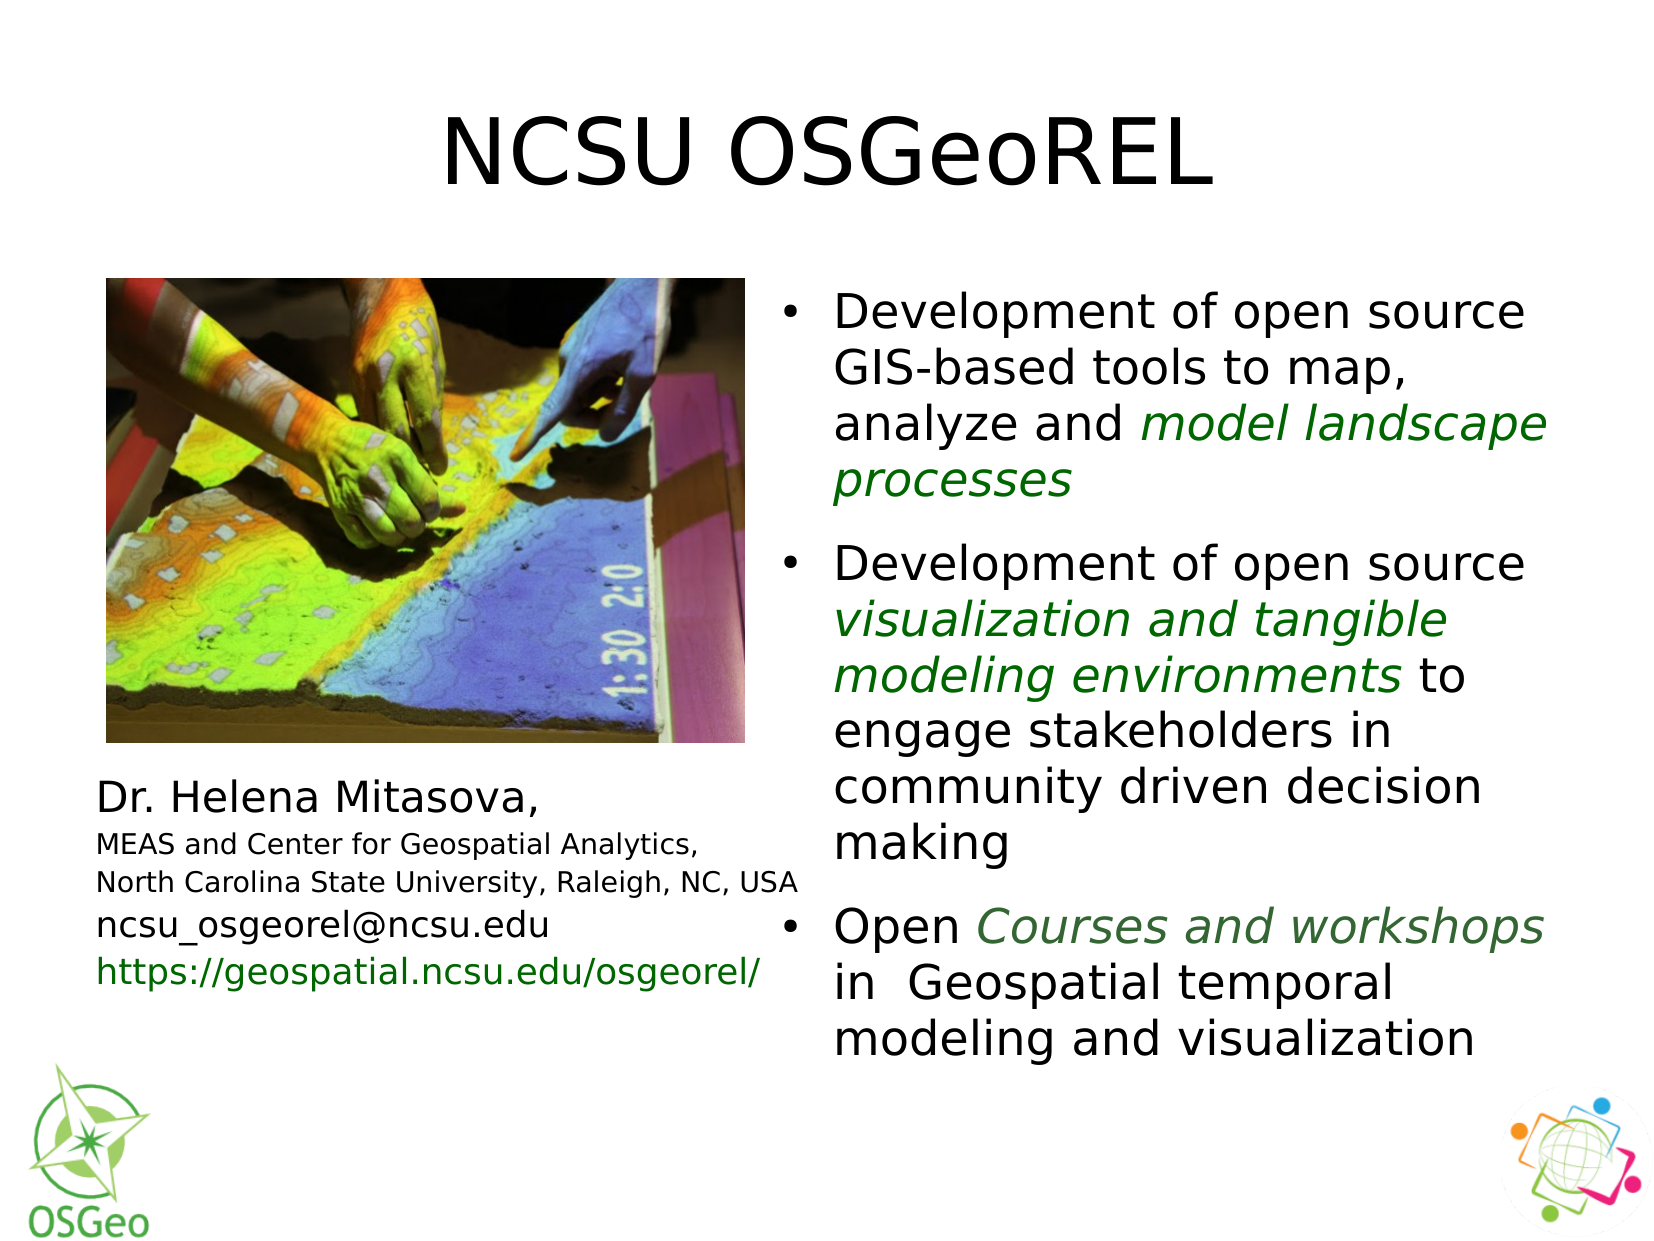

# NCSU OSGeoREL
Development of open source GIS­-based tools to map, analyze and model landscape processes
Development of open source visualization and tangible modeling environments to engage stakeholders in community driven decision making
Open Courses and workshops in Geospatial temporal modeling and visualization
Dr. Helena Mitasova,
MEAS and Center for Geospatial Analytics,
North Carolina State University, Raleigh, NC, USA
ncsu_osgeorel@ncsu.edu
https://geospatial.ncsu.edu/osgeorel/